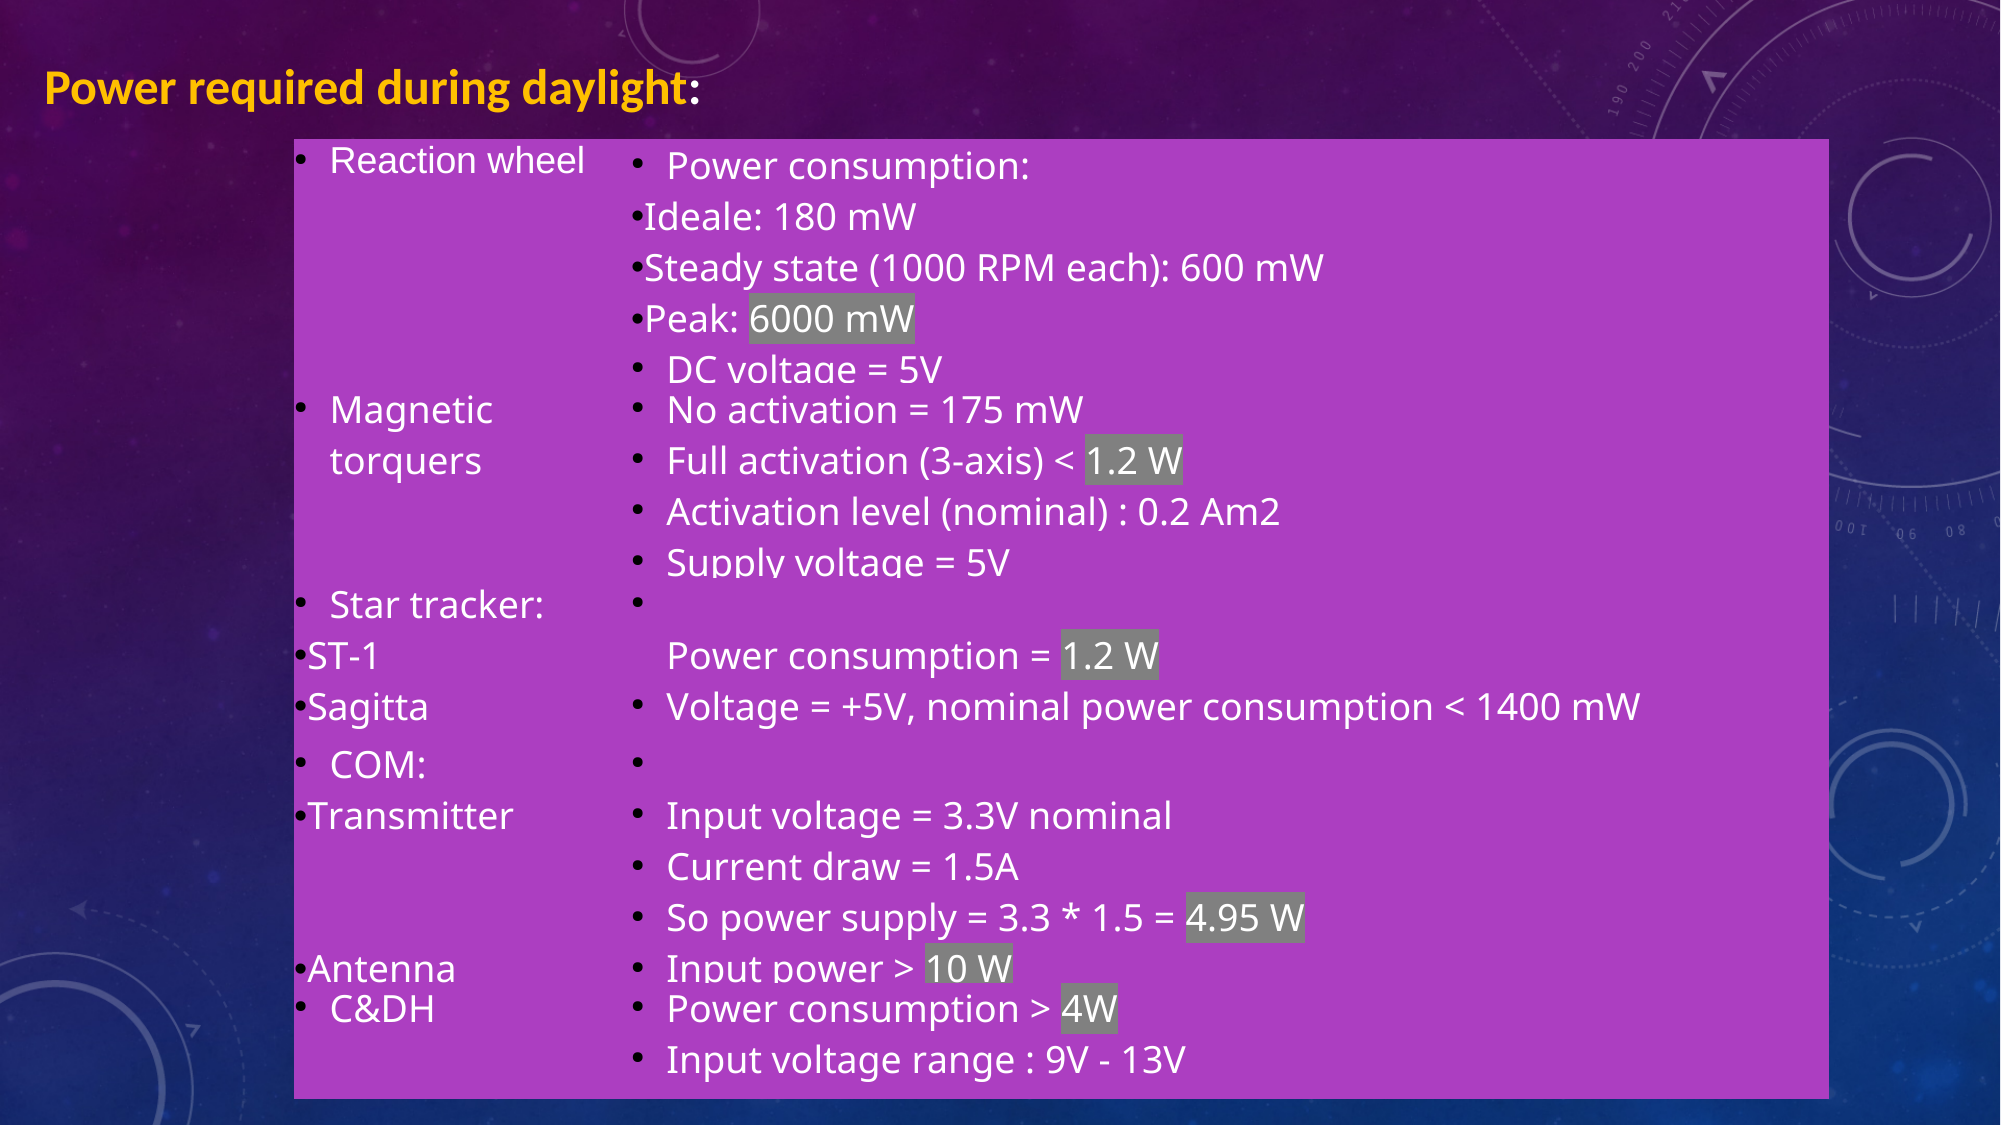

Power required during daylight:
| Reaction wheel | Power consumption: Ideale: 180 mW Steady state (1000 RPM each): 600 mW Peak: 6000 mW DC voltage = 5V |
| --- | --- |
| Magnetic torquers | No activation = 175 mW Full activation (3-axis) < 1.2 W Activation level (nominal) : 0.2 Am2 Supply voltage = 5V |
| Star tracker: ST-1 Sagitta | Power consumption = 1.2 W Voltage = +5V, nominal power consumption < 1400 mW |
| COM: Transmitter Antenna | Input voltage = 3.3V nominal Current draw = 1.5A So power supply = 3.3 \* 1.5 = 4.95 W Input power > 10 W |
| C&DH | Power consumption > 4W Input voltage range : 9V - 13V |